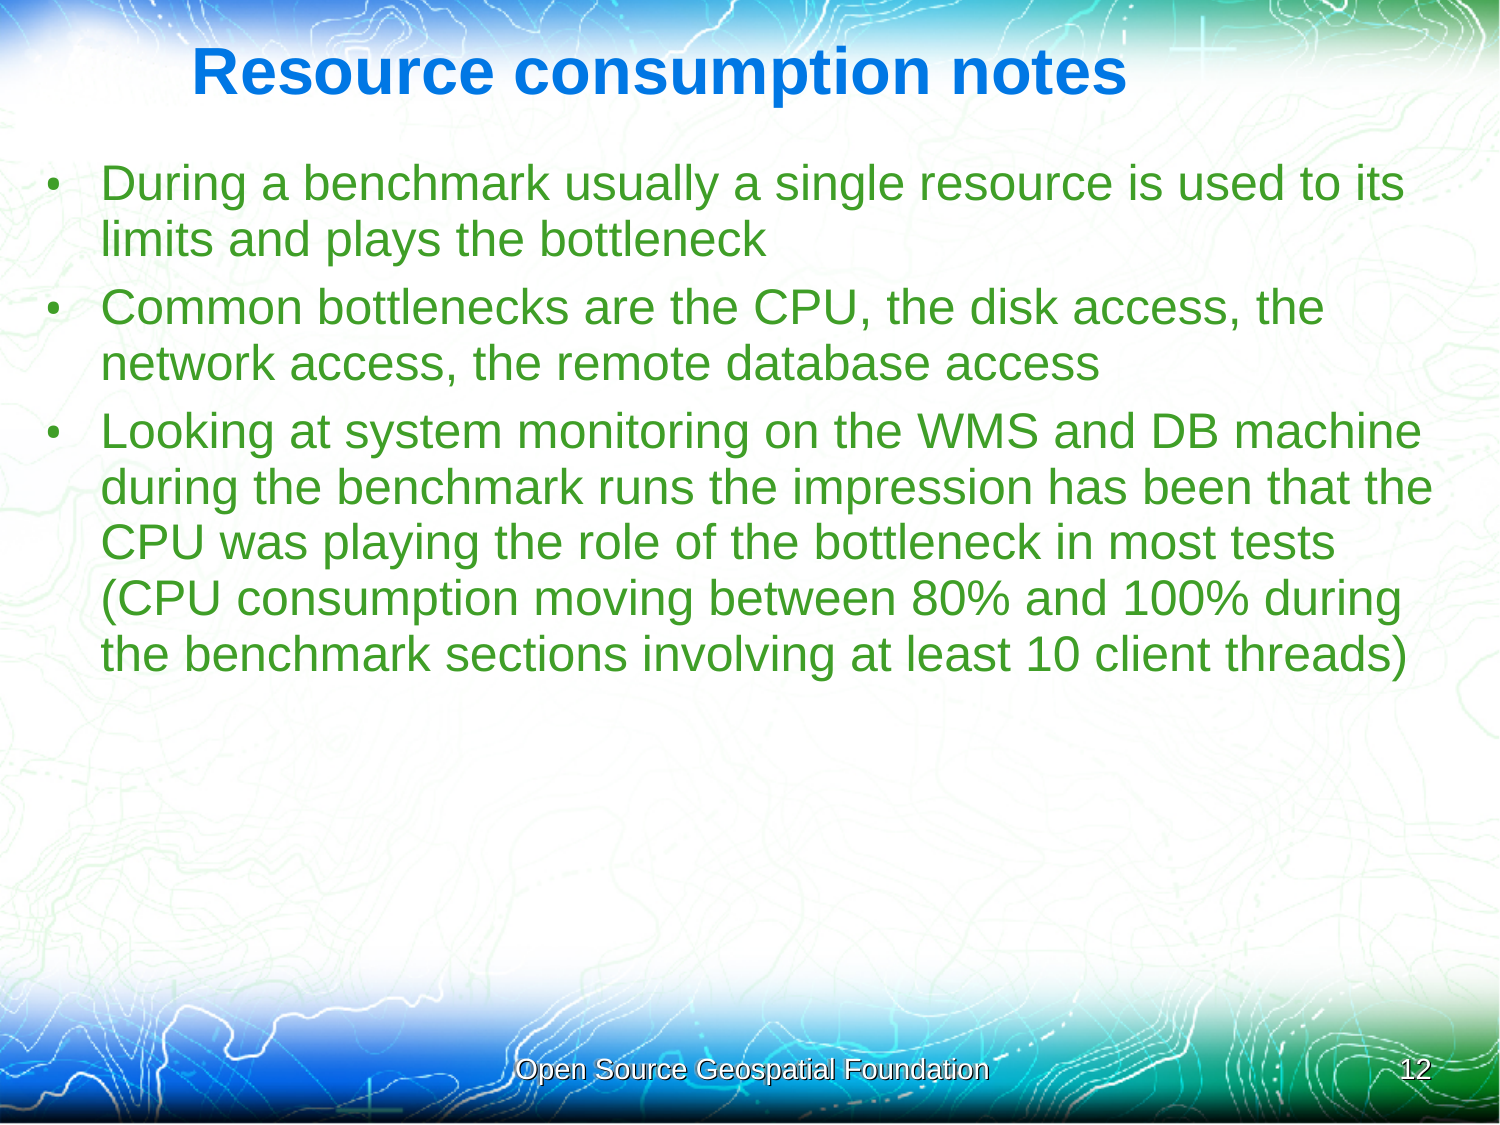

# Resource consumption notes
During a benchmark usually a single resource is used to its limits and plays the bottleneck
Common bottlenecks are the CPU, the disk access, the network access, the remote database access
Looking at system monitoring on the WMS and DB machine during the benchmark runs the impression has been that the CPU was playing the role of the bottleneck in most tests (CPU consumption moving between 80% and 100% during the benchmark sections involving at least 10 client threads)
Open Source Geospatial Foundation
12